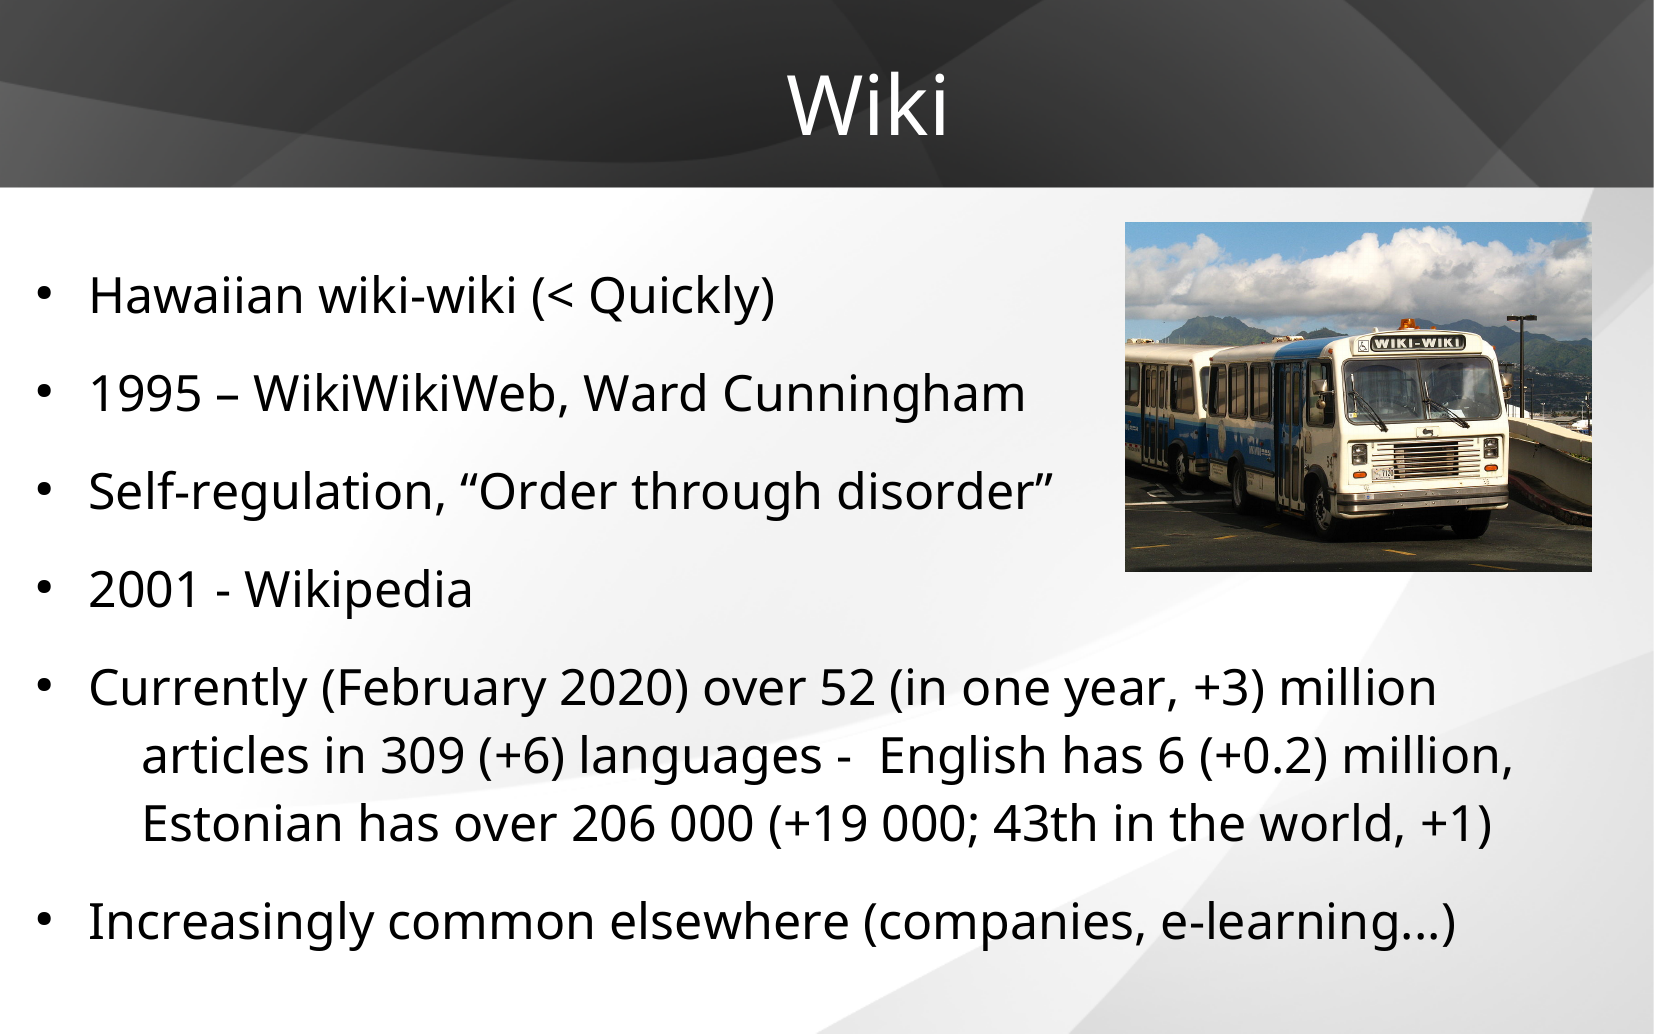

# Wiki
Hawaiian wiki-wiki (< Quickly)
1995 – WikiWikiWeb, Ward Cunningham
Self-regulation, “Order through disorder”
2001 - Wikipedia
Currently (February 2020) over 52 (in one year, +3) million articles in 309 (+6) languages - English has 6 (+0.2) million, Estonian has over 206 000 (+19 000; 43th in the world, +1)
Increasingly common elsewhere (companies, e-learning...)